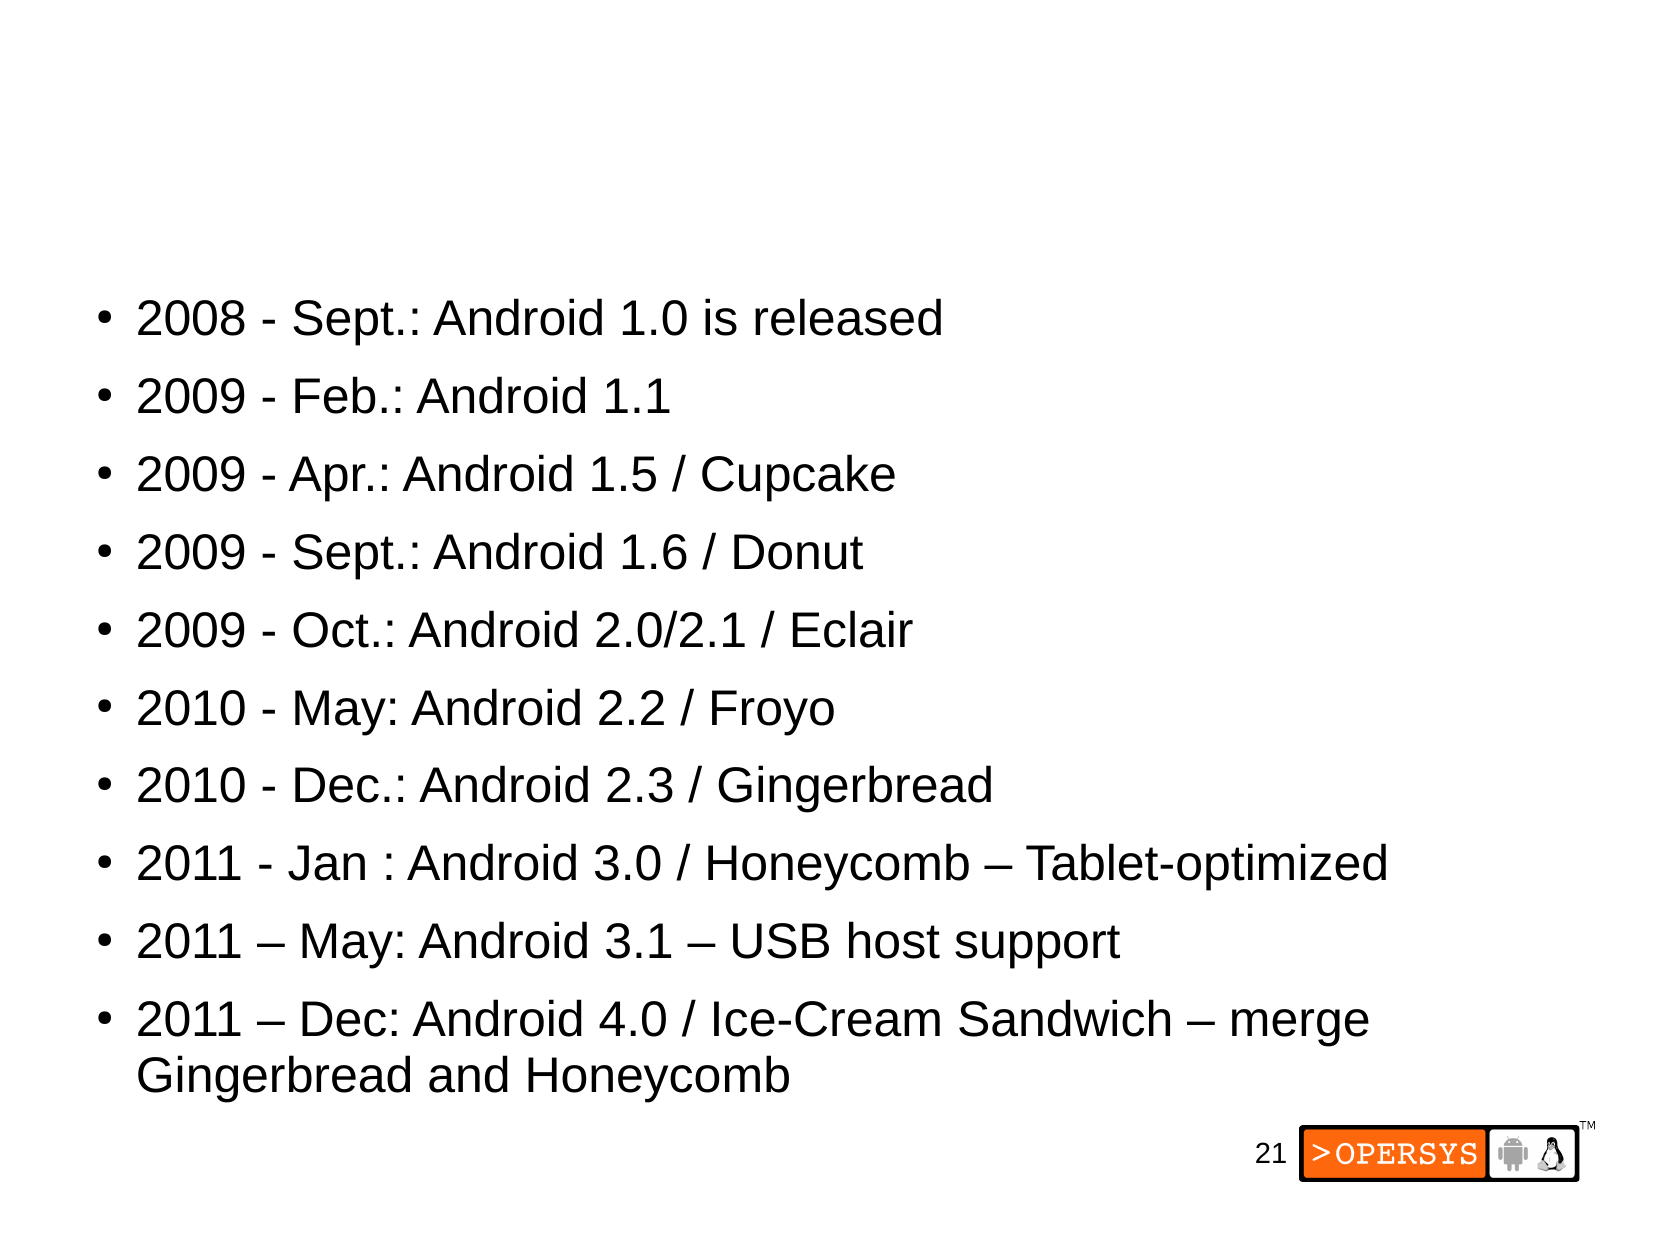

# 2008 - Sept.: Android 1.0 is released
2009 - Feb.: Android 1.1
2009 - Apr.: Android 1.5 / Cupcake
2009 - Sept.: Android 1.6 / Donut
2009 - Oct.: Android 2.0/2.1 / Eclair
2010 - May: Android 2.2 / Froyo
2010 - Dec.: Android 2.3 / Gingerbread
2011 - Jan : Android 3.0 / Honeycomb – Tablet-optimized
2011 – May: Android 3.1 – USB host support
2011 – Dec: Android 4.0 / Ice-Cream Sandwich – merge Gingerbread and Honeycomb